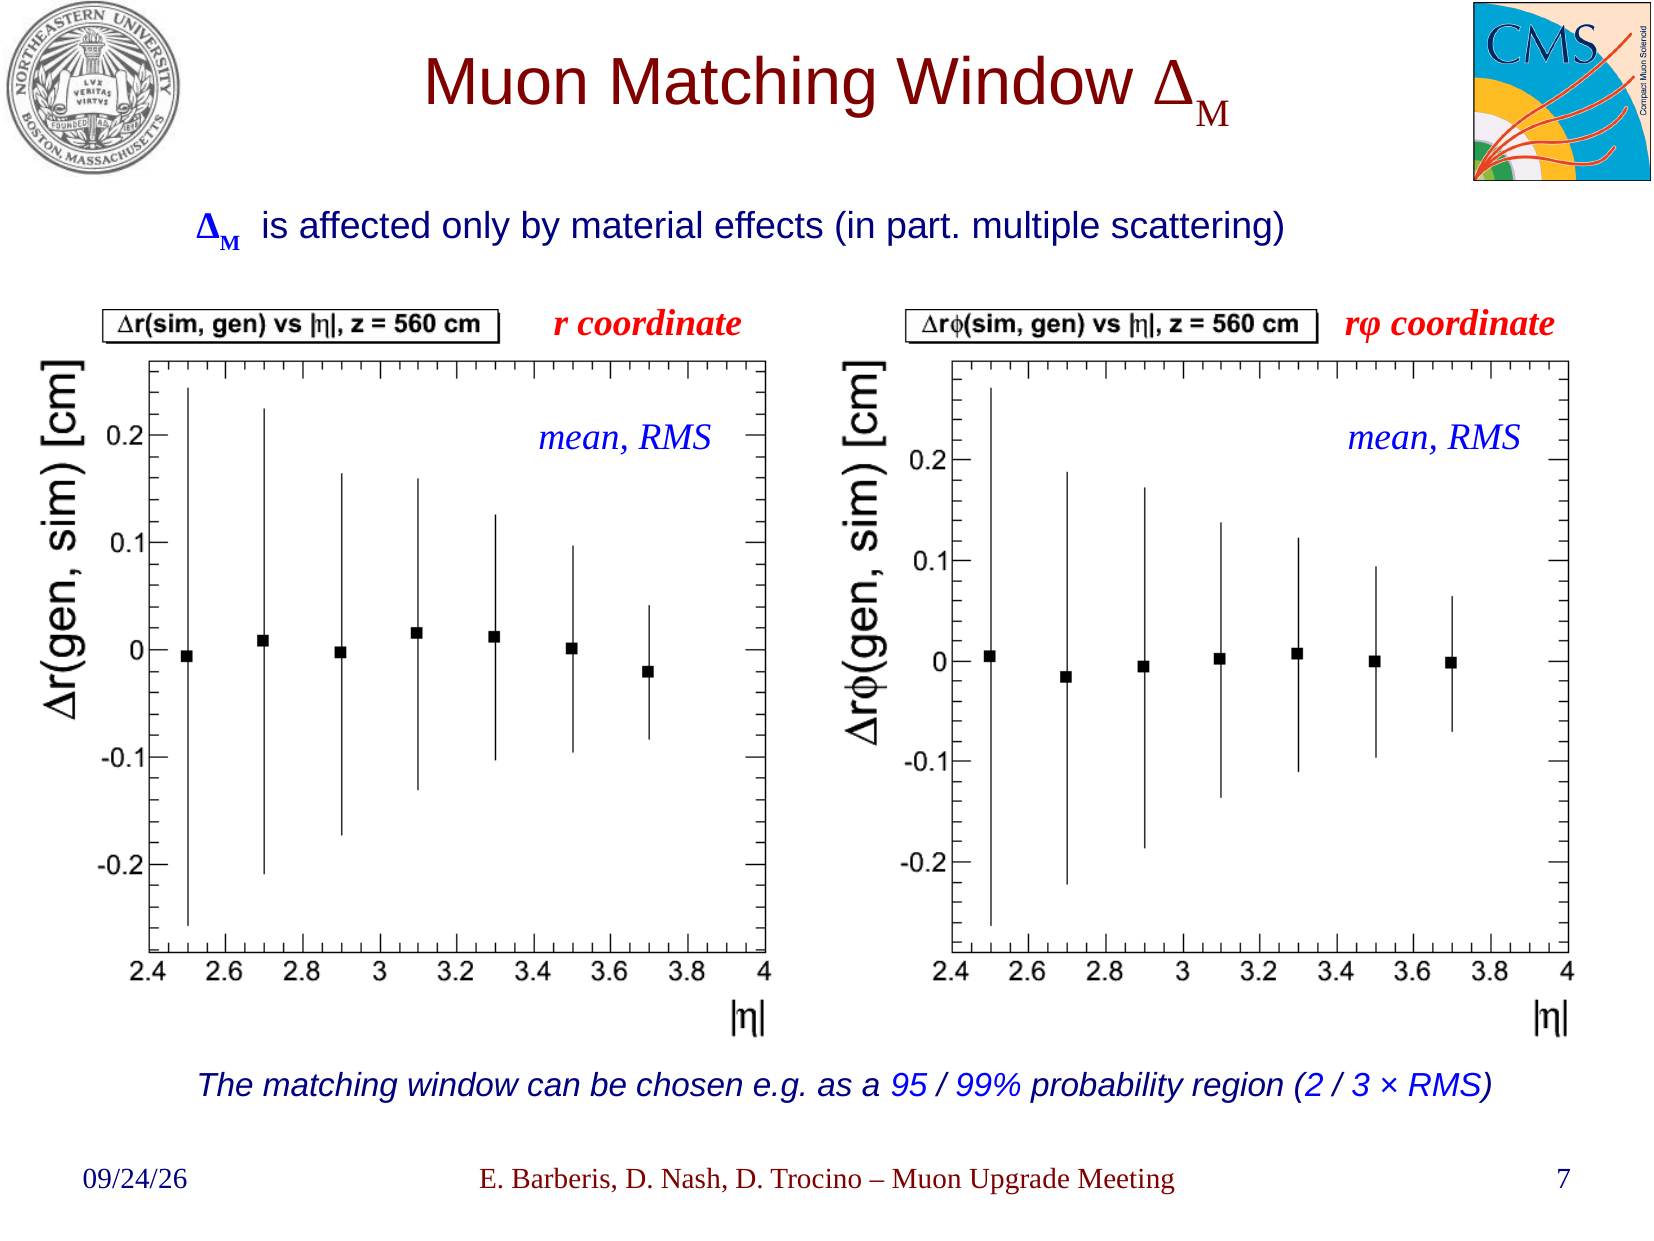

# Muon Matching Window ΔM
ΔM is affected only by material effects (in part. multiple scattering)
r coordinate
rφ coordinate
mean, RMS
mean, RMS
The matching window can be chosen e.g. as a 95 / 99% probability region (2 / 3 × RMS)
D. Trocino - Meeting
7